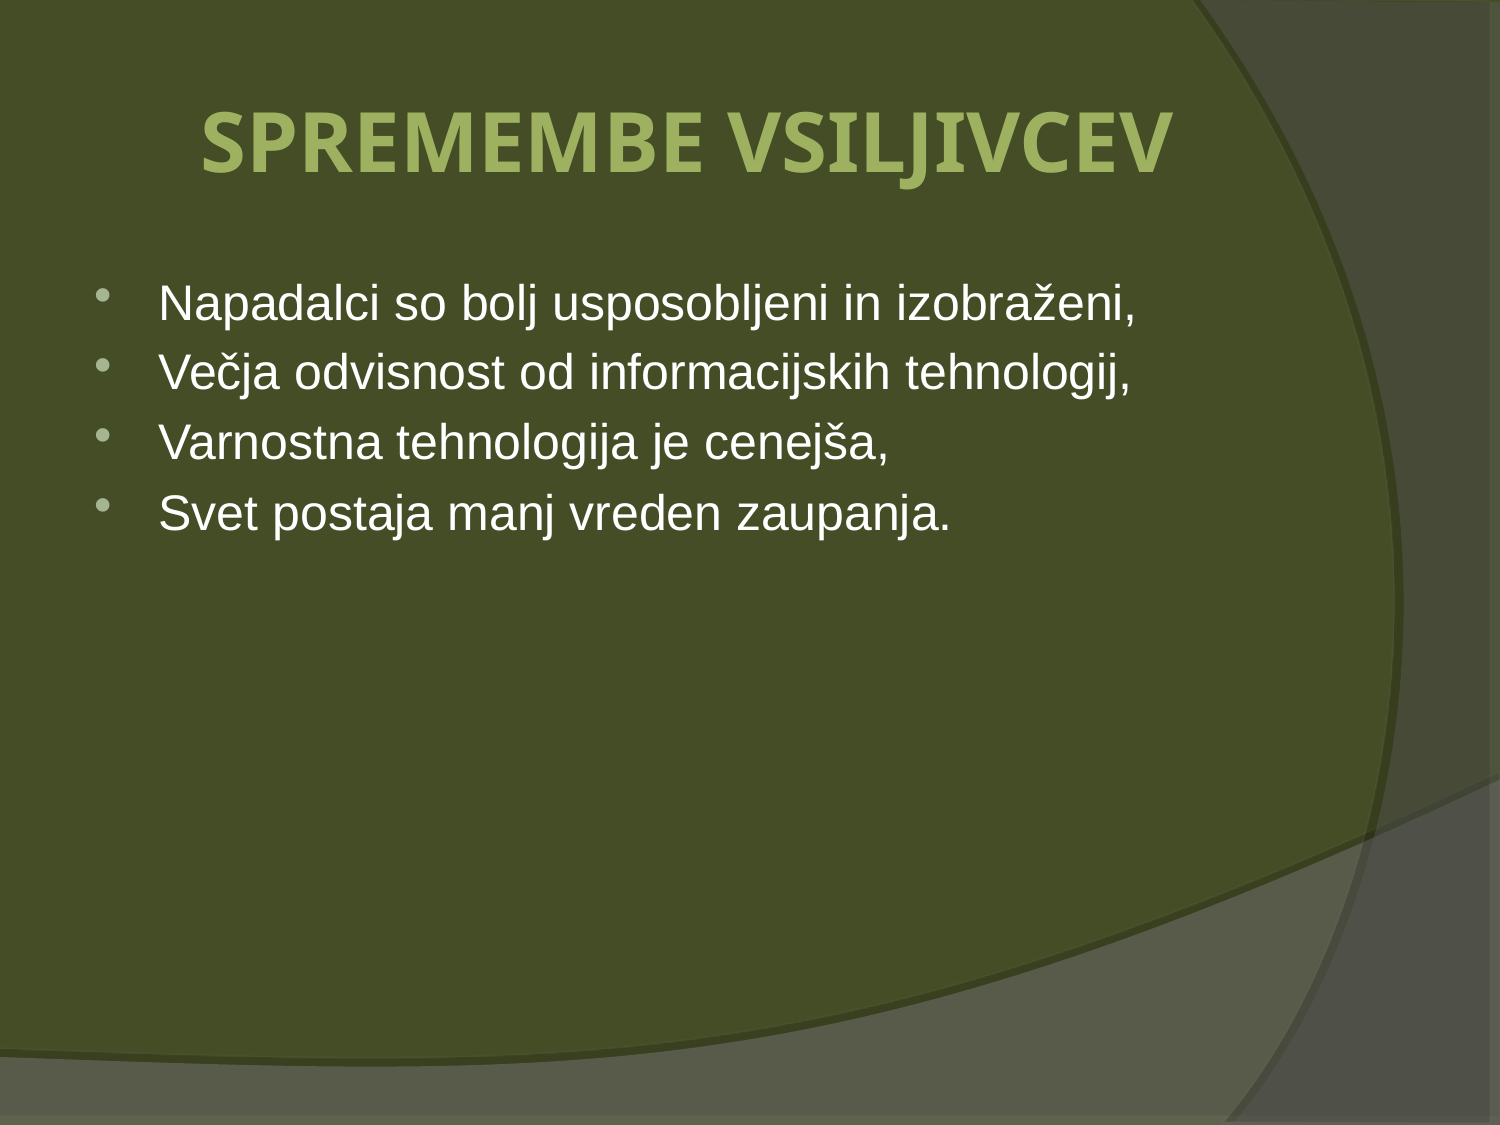

# SPREMEMBE VSILJIVCEV
Napadalci so bolj usposobljeni in izobraženi,
Večja odvisnost od informacijskih tehnologij,
Varnostna tehnologija je cenejša,
Svet postaja manj vreden zaupanja.